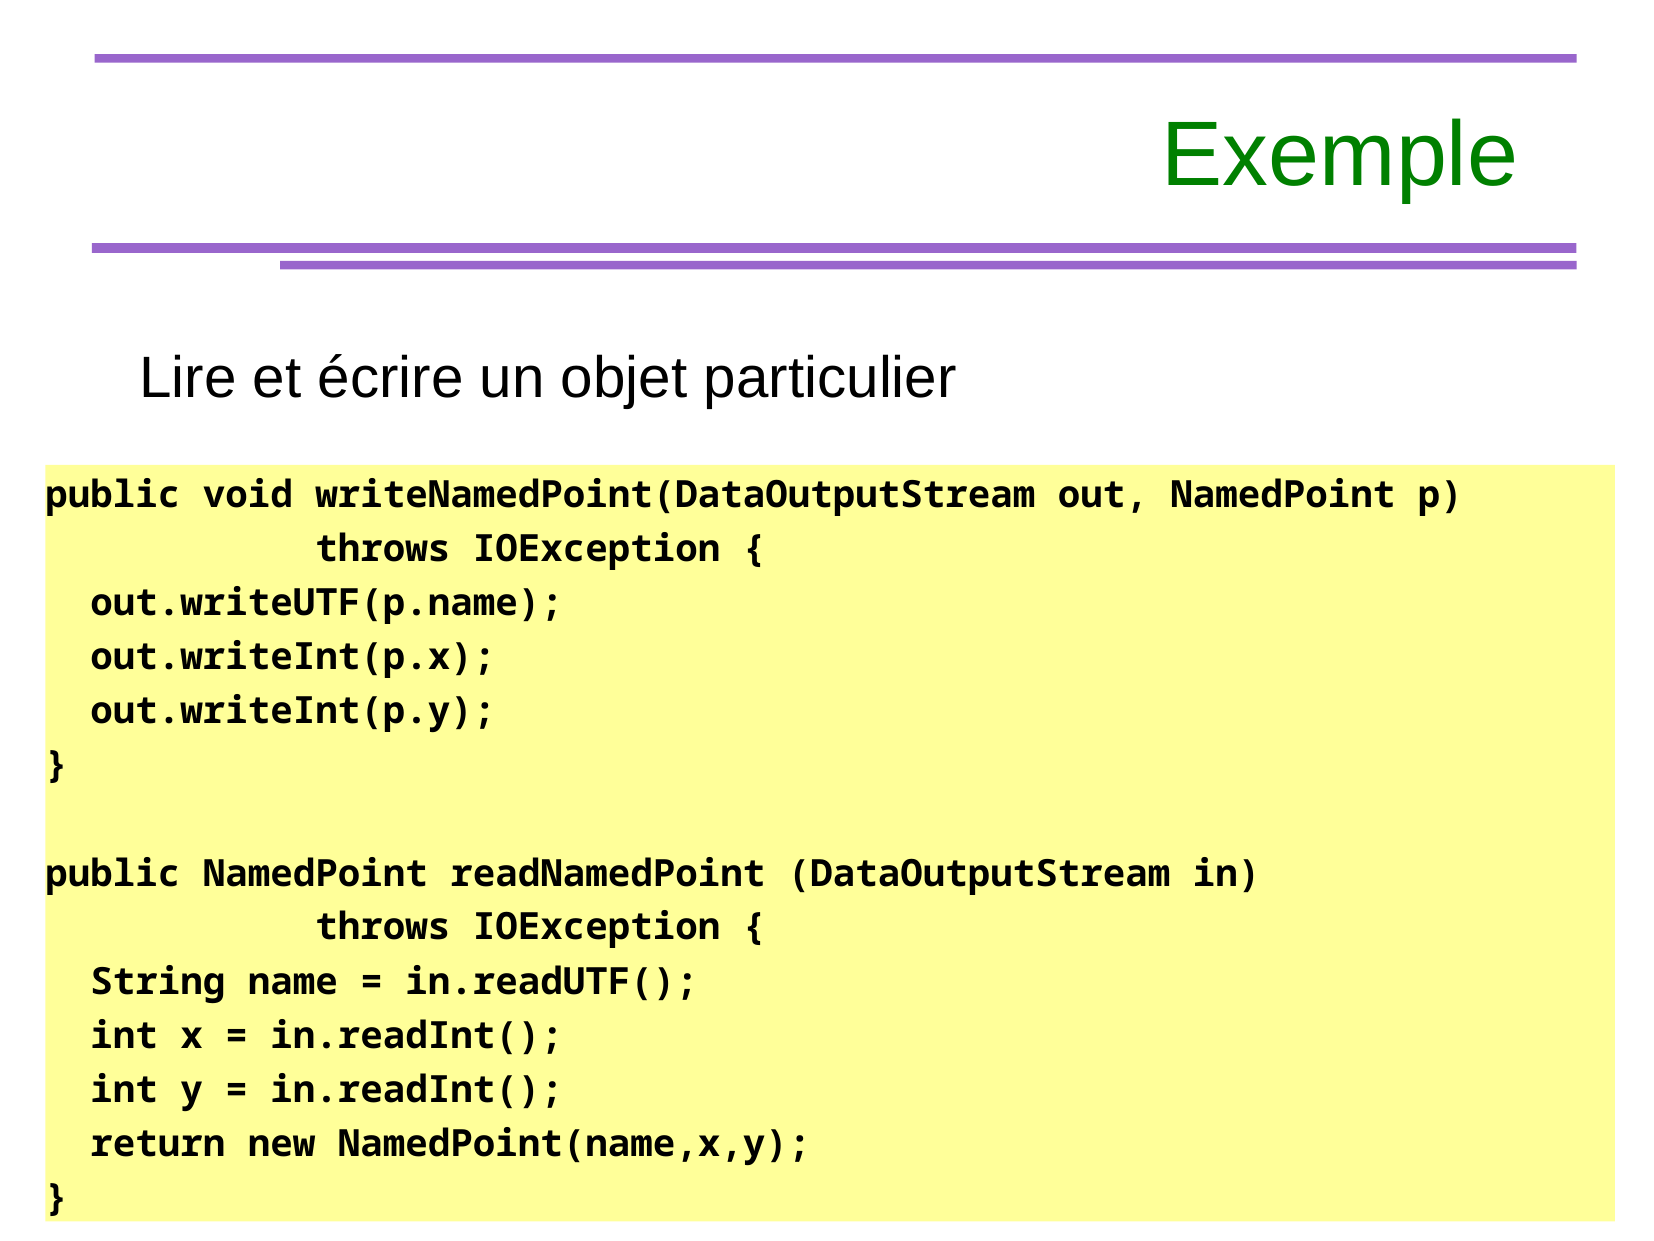

# Exemple
Lire et écrire un objet particulier
public void writeNamedPoint(DataOutputStream out, NamedPoint p)
 throws IOException {
 out.writeUTF(p.name);
 out.writeInt(p.x);
 out.writeInt(p.y);
}
public NamedPoint readNamedPoint (DataOutputStream in)
 throws IOException {
 String name = in.readUTF();
 int x = in.readInt();
 int y = in.readInt();
 return new NamedPoint(name,x,y);
}